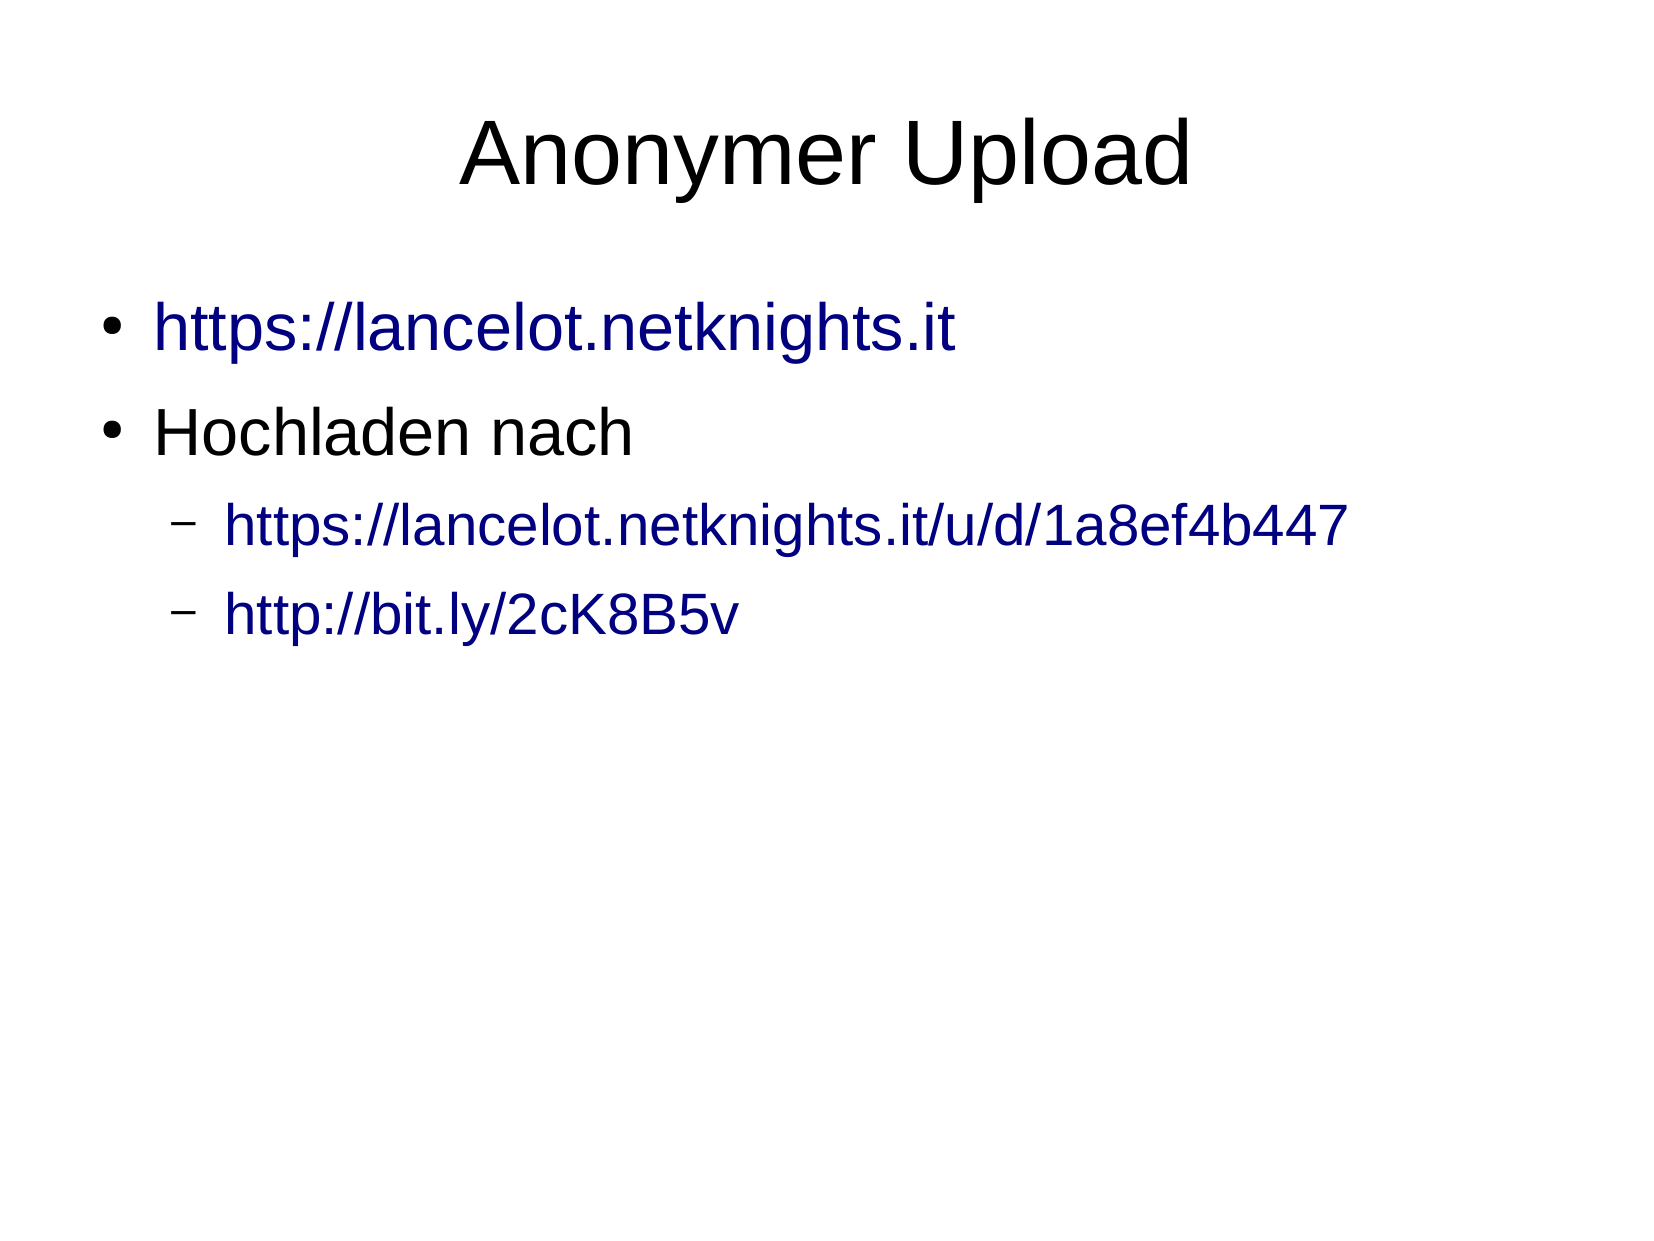

# Anonymer Upload
https://lancelot.netknights.it
Hochladen nach
https://lancelot.netknights.it/u/d/1a8ef4b447
http://bit.ly/2cK8B5v